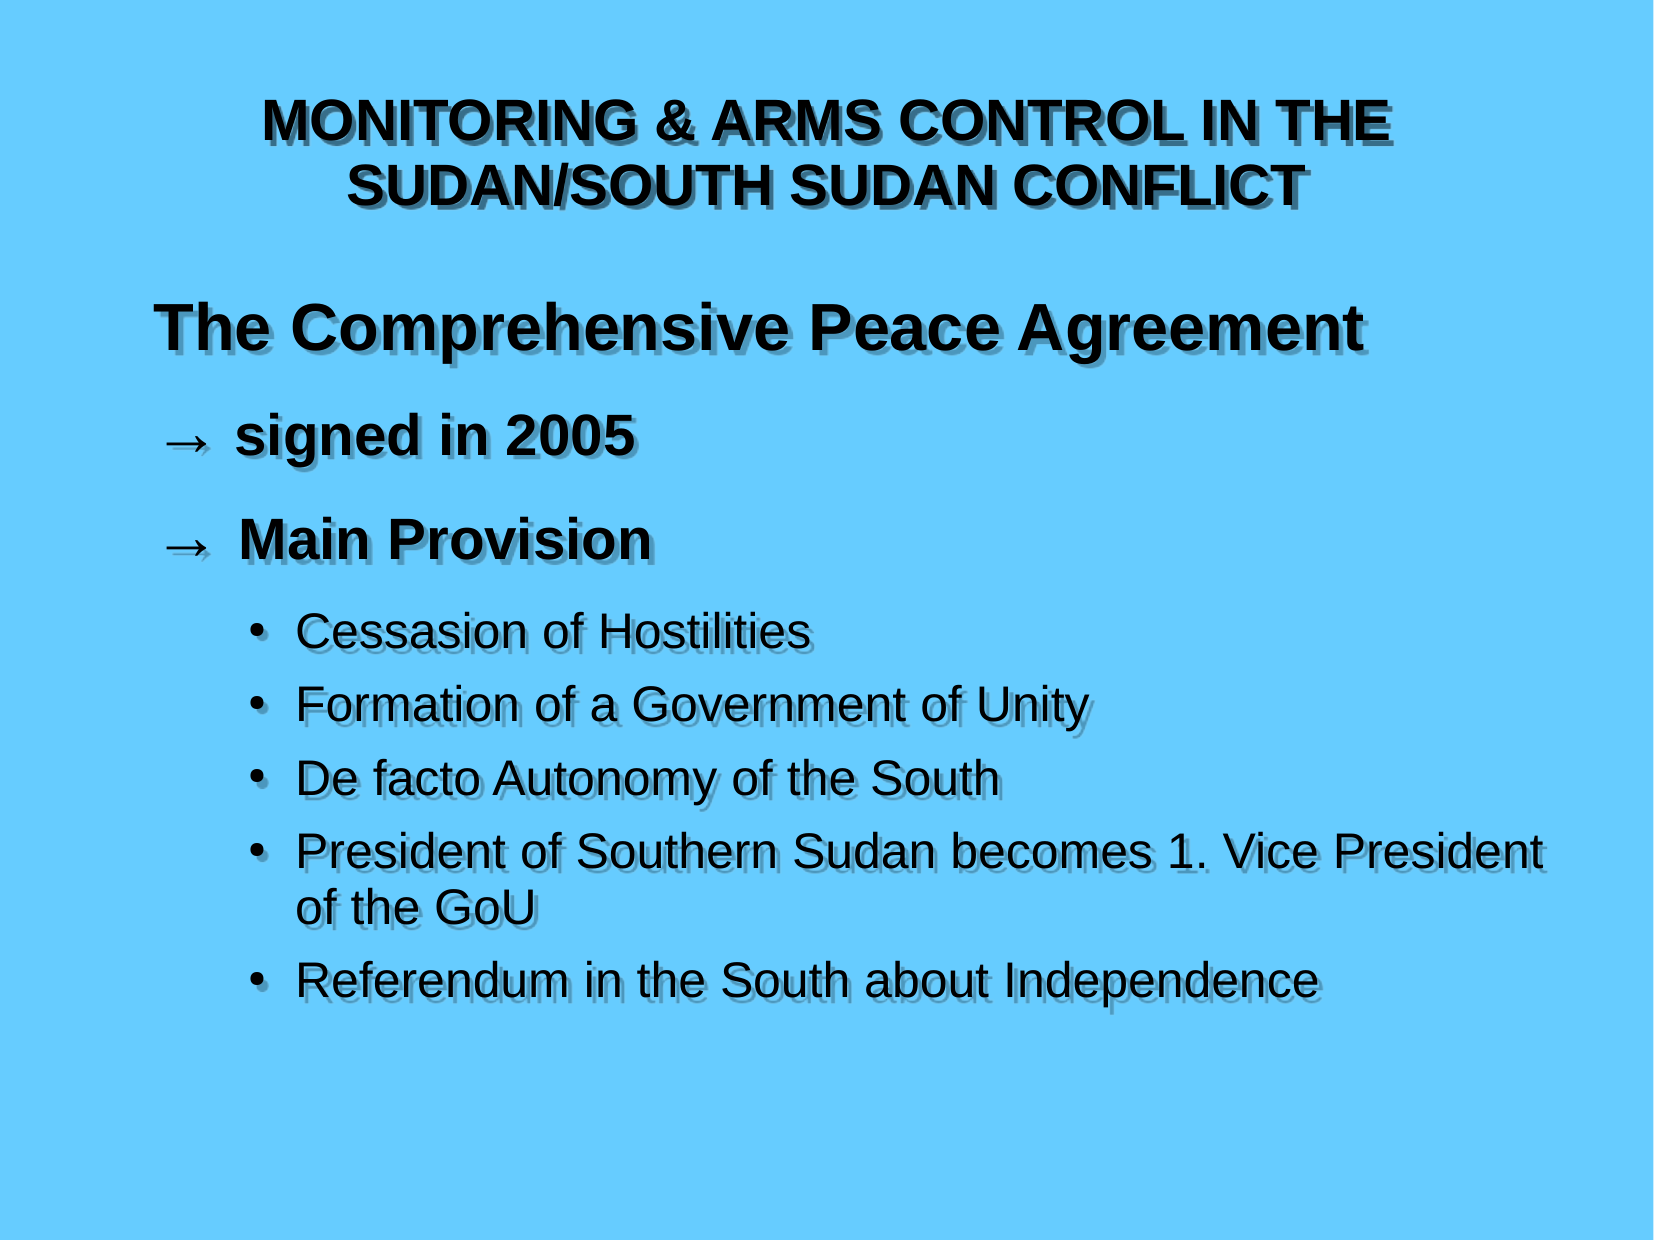

MONITORING & ARMS CONTROL IN THE SUDAN/SOUTH SUDAN CONFLICT
# The Comprehensive Peace Agreement
→ signed in 2005
→ Main Provision
Cessasion of Hostilities
Formation of a Government of Unity
De facto Autonomy of the South
President of Southern Sudan becomes 1. Vice President of the GoU
Referendum in the South about Independence